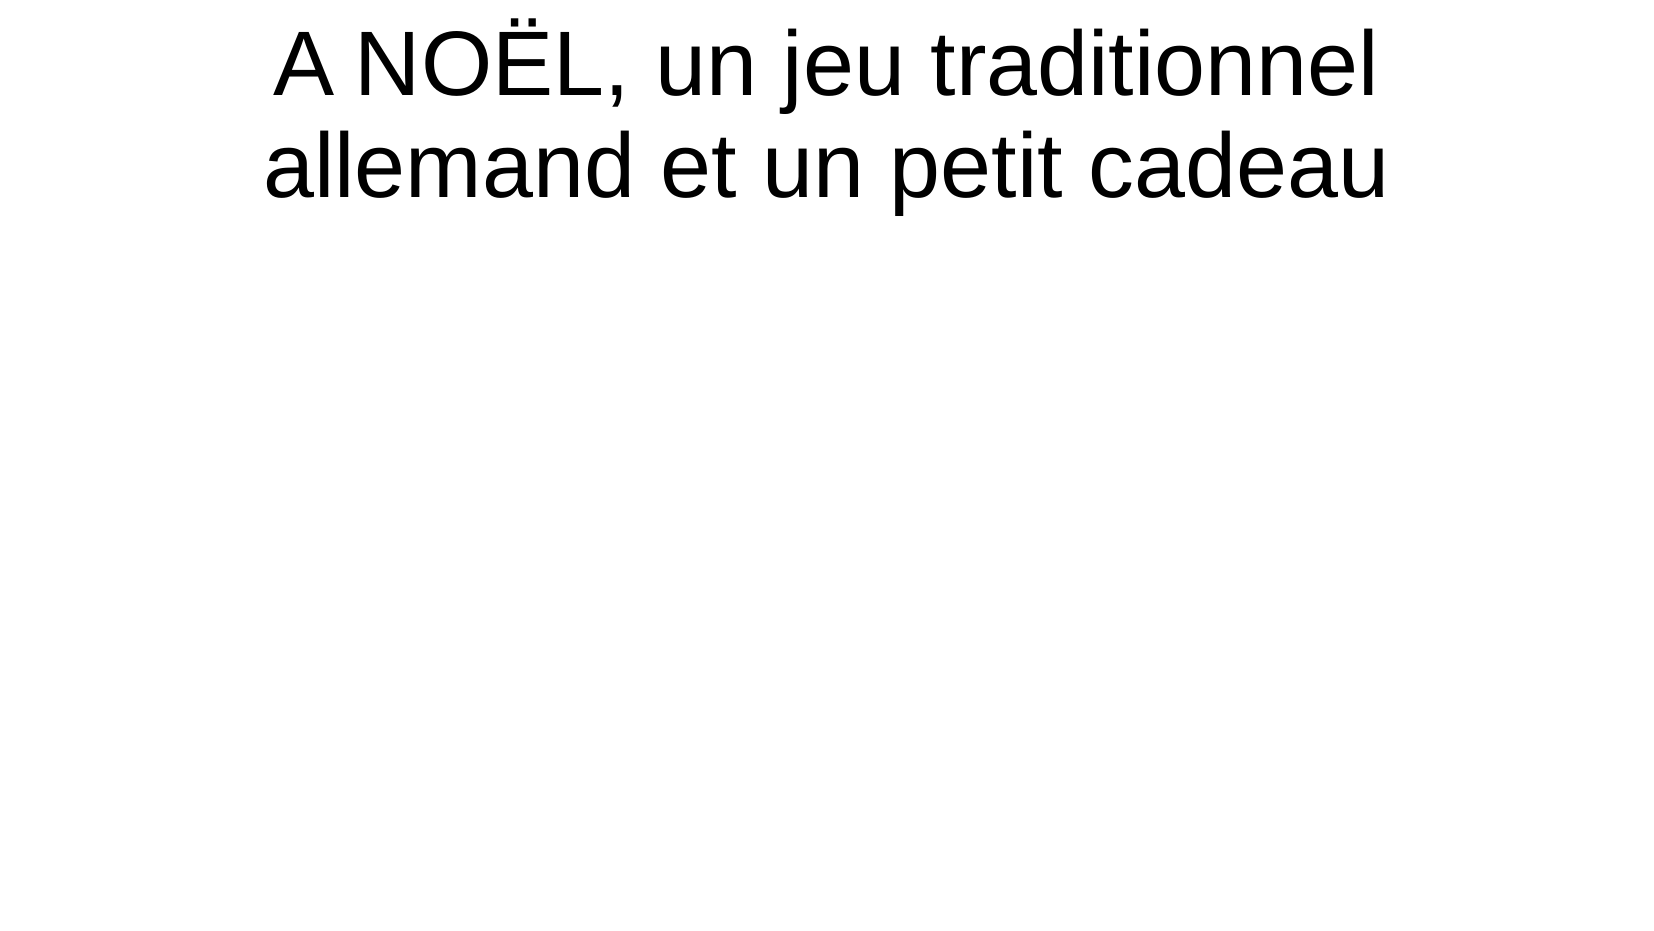

# A NOËL, un jeu traditionnel allemand et un petit cadeau